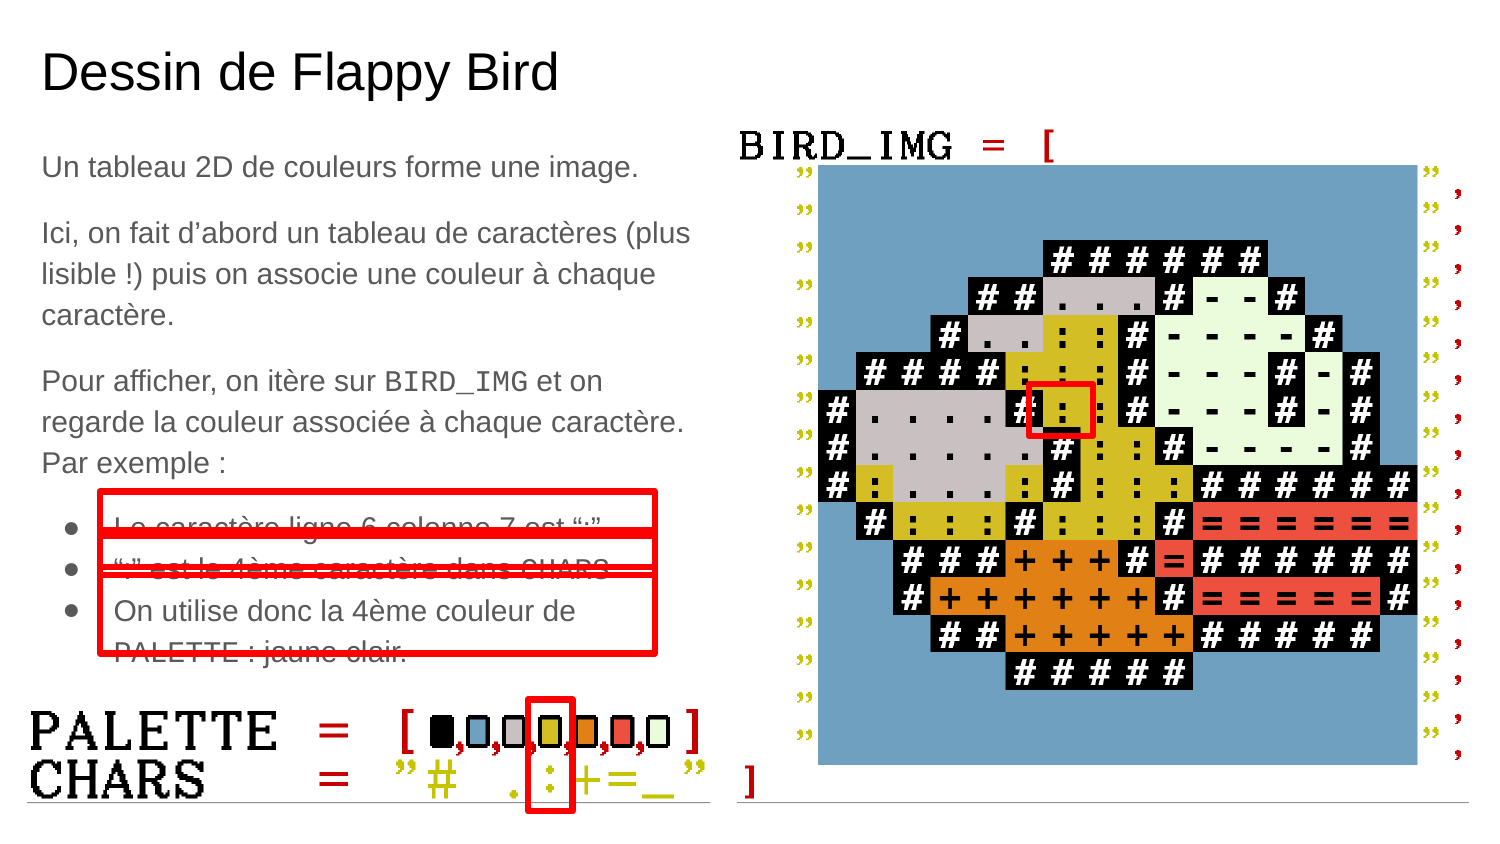

# Dessin de Flappy Bird
Un tableau 2D de couleurs forme une image.
Ici, on fait d’abord un tableau de caractères (plus lisible !) puis on associe une couleur à chaque caractère.
Pour afficher, on itère sur BIRD_IMG et on regarde la couleur associée à chaque caractère. Par exemple :
Le caractère ligne 6 colonne 7 est “:”
“:” est le 4ème caractère dans CHARS
On utilise donc la 4ème couleur de PALETTE : jaune clair.